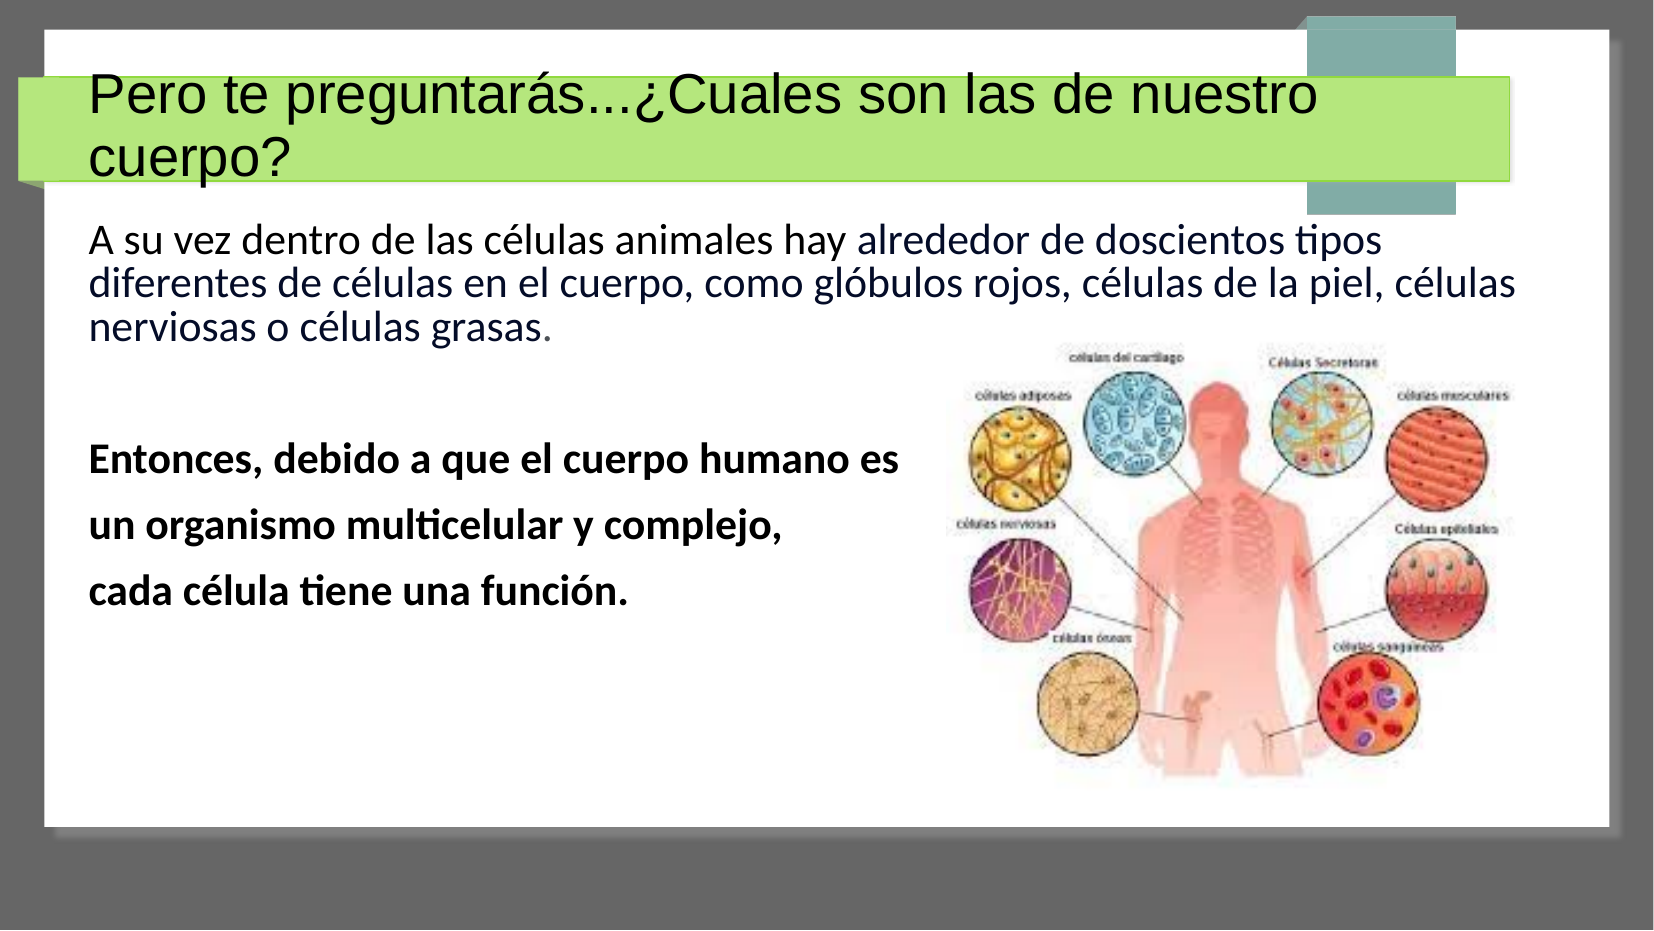

# Pero te preguntarás...¿Cuales son las de nuestro cuerpo?
A su vez dentro de las células animales hay alrededor de doscientos tipos diferentes de células en el cuerpo, como glóbulos rojos, células de la piel, células nerviosas o células grasas.
Entonces, debido a que el cuerpo humano es
un organismo multicelular y complejo,
cada célula tiene una función.